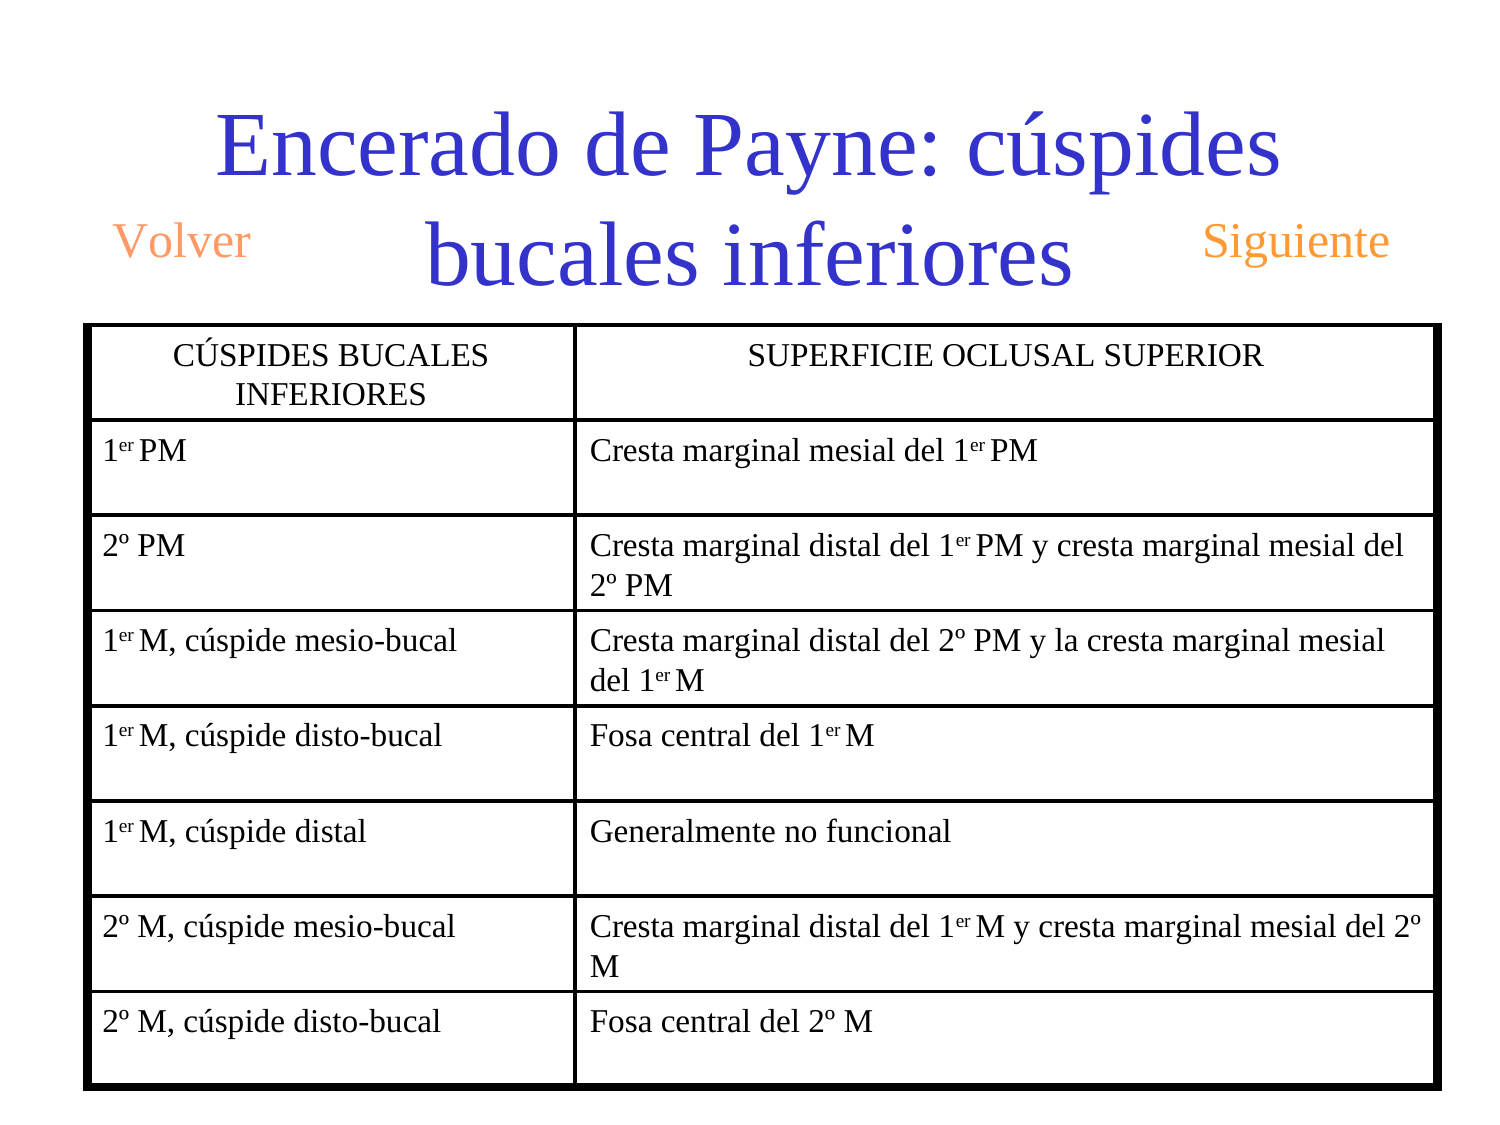

# Encerado de Payne: cúspides bucales inferiores
Volver
Siguiente
| CÚSPIDES BUCALES INFERIORES | SUPERFICIE OCLUSAL SUPERIOR |
| --- | --- |
| 1er PM | Cresta marginal mesial del 1er PM |
| 2º PM | Cresta marginal distal del 1er PM y cresta marginal mesial del 2º PM |
| 1er M, cúspide mesio-bucal | Cresta marginal distal del 2º PM y la cresta marginal mesial del 1er M |
| 1er M, cúspide disto-bucal | Fosa central del 1er M |
| 1er M, cúspide distal | Generalmente no funcional |
| 2º M, cúspide mesio-bucal | Cresta marginal distal del 1er M y cresta marginal mesial del 2º M |
| 2º M, cúspide disto-bucal | Fosa central del 2º M |